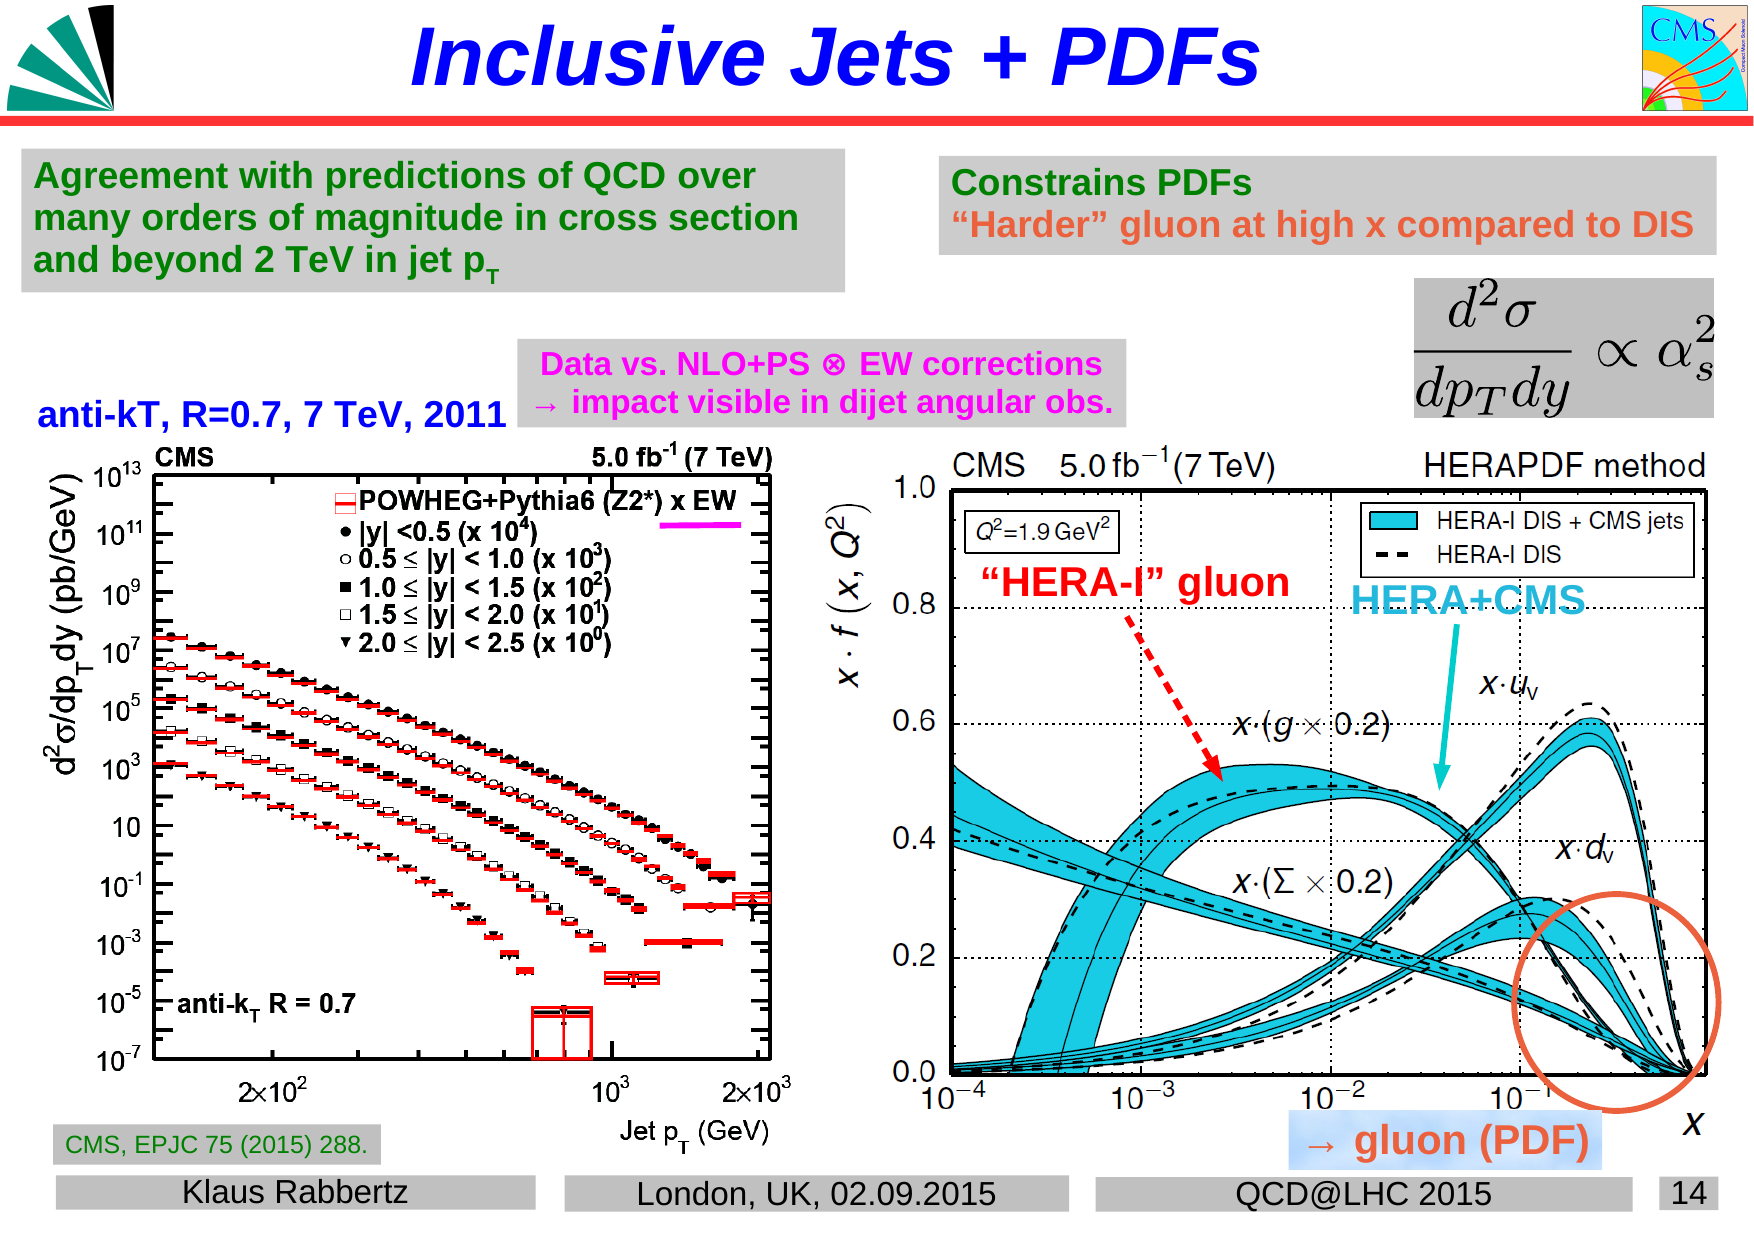

# Inclusive Jets + PDFs
Agreement with predictions of QCD over many orders of magnitude in cross section and beyond 2 TeV in jet pT
Constrains PDFs
“Harder” gluon at high x compared to DIS
Data vs. NLO+PS ⊗ EW corrections
→ impact visible in dijet angular obs.
anti-kT, R=0.7, 7 TeV, 2011
“HERA-I” gluon
HERA+CMS
→ gluon (PDF)
CMS, EPJC 75 (2015) 288.